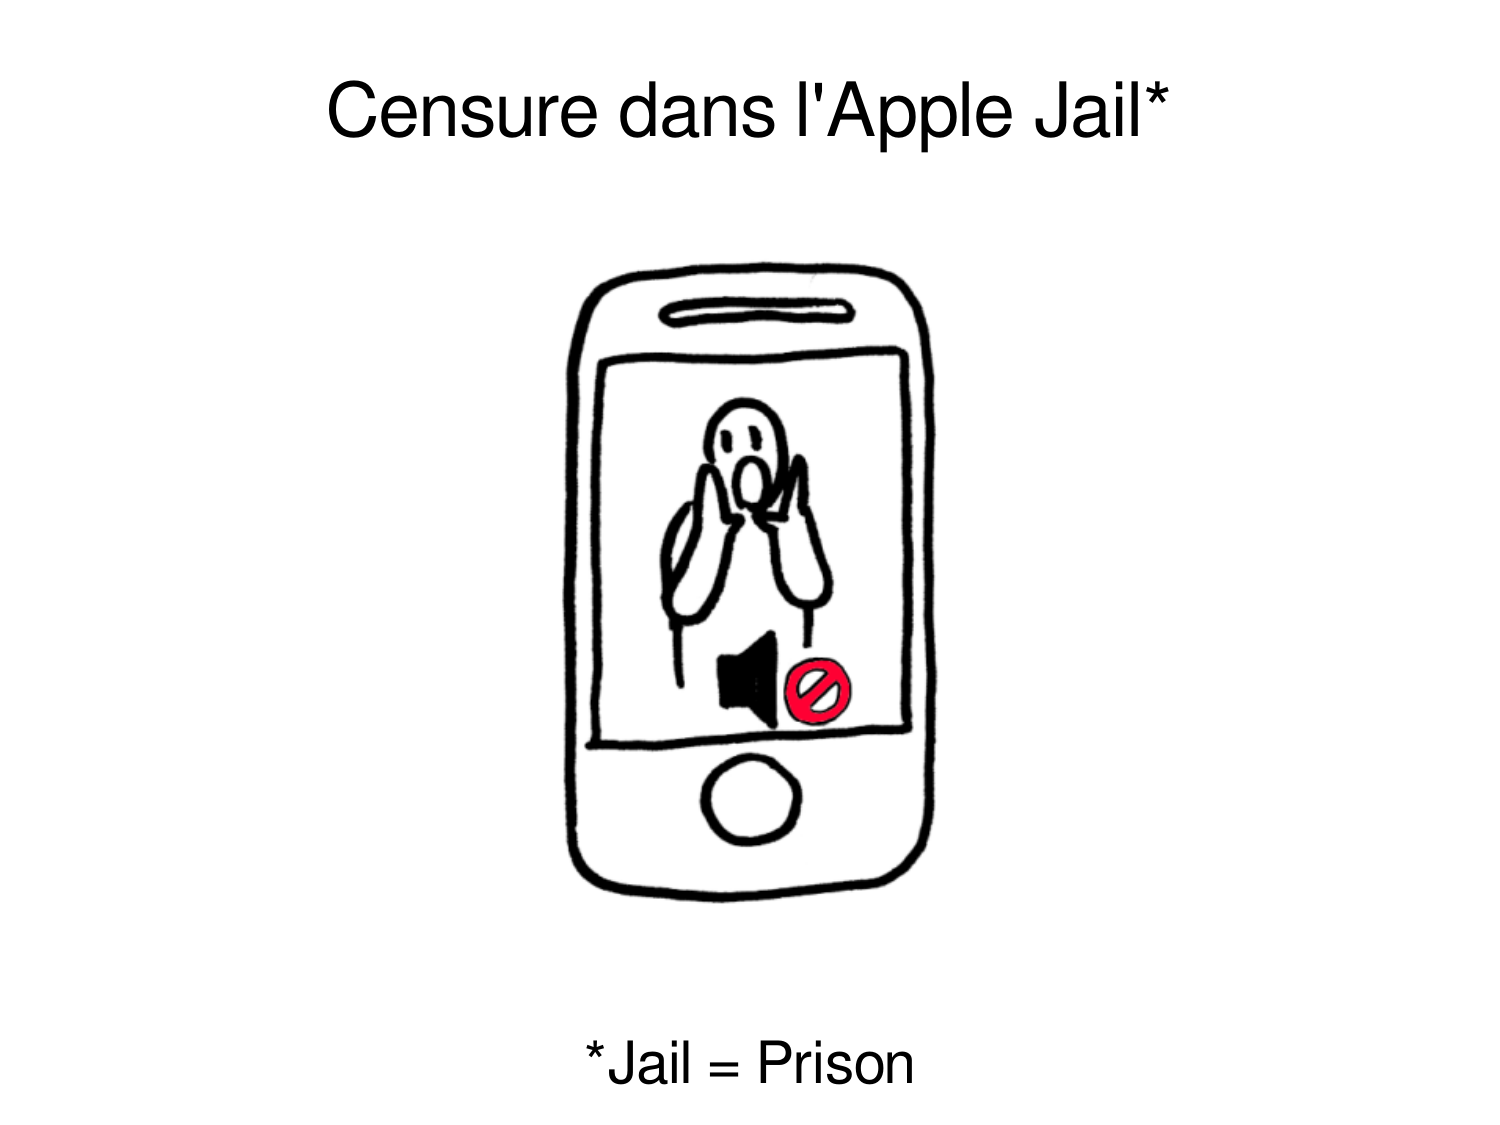

Censure dans l'Apple Jail*
*Jail = Prison